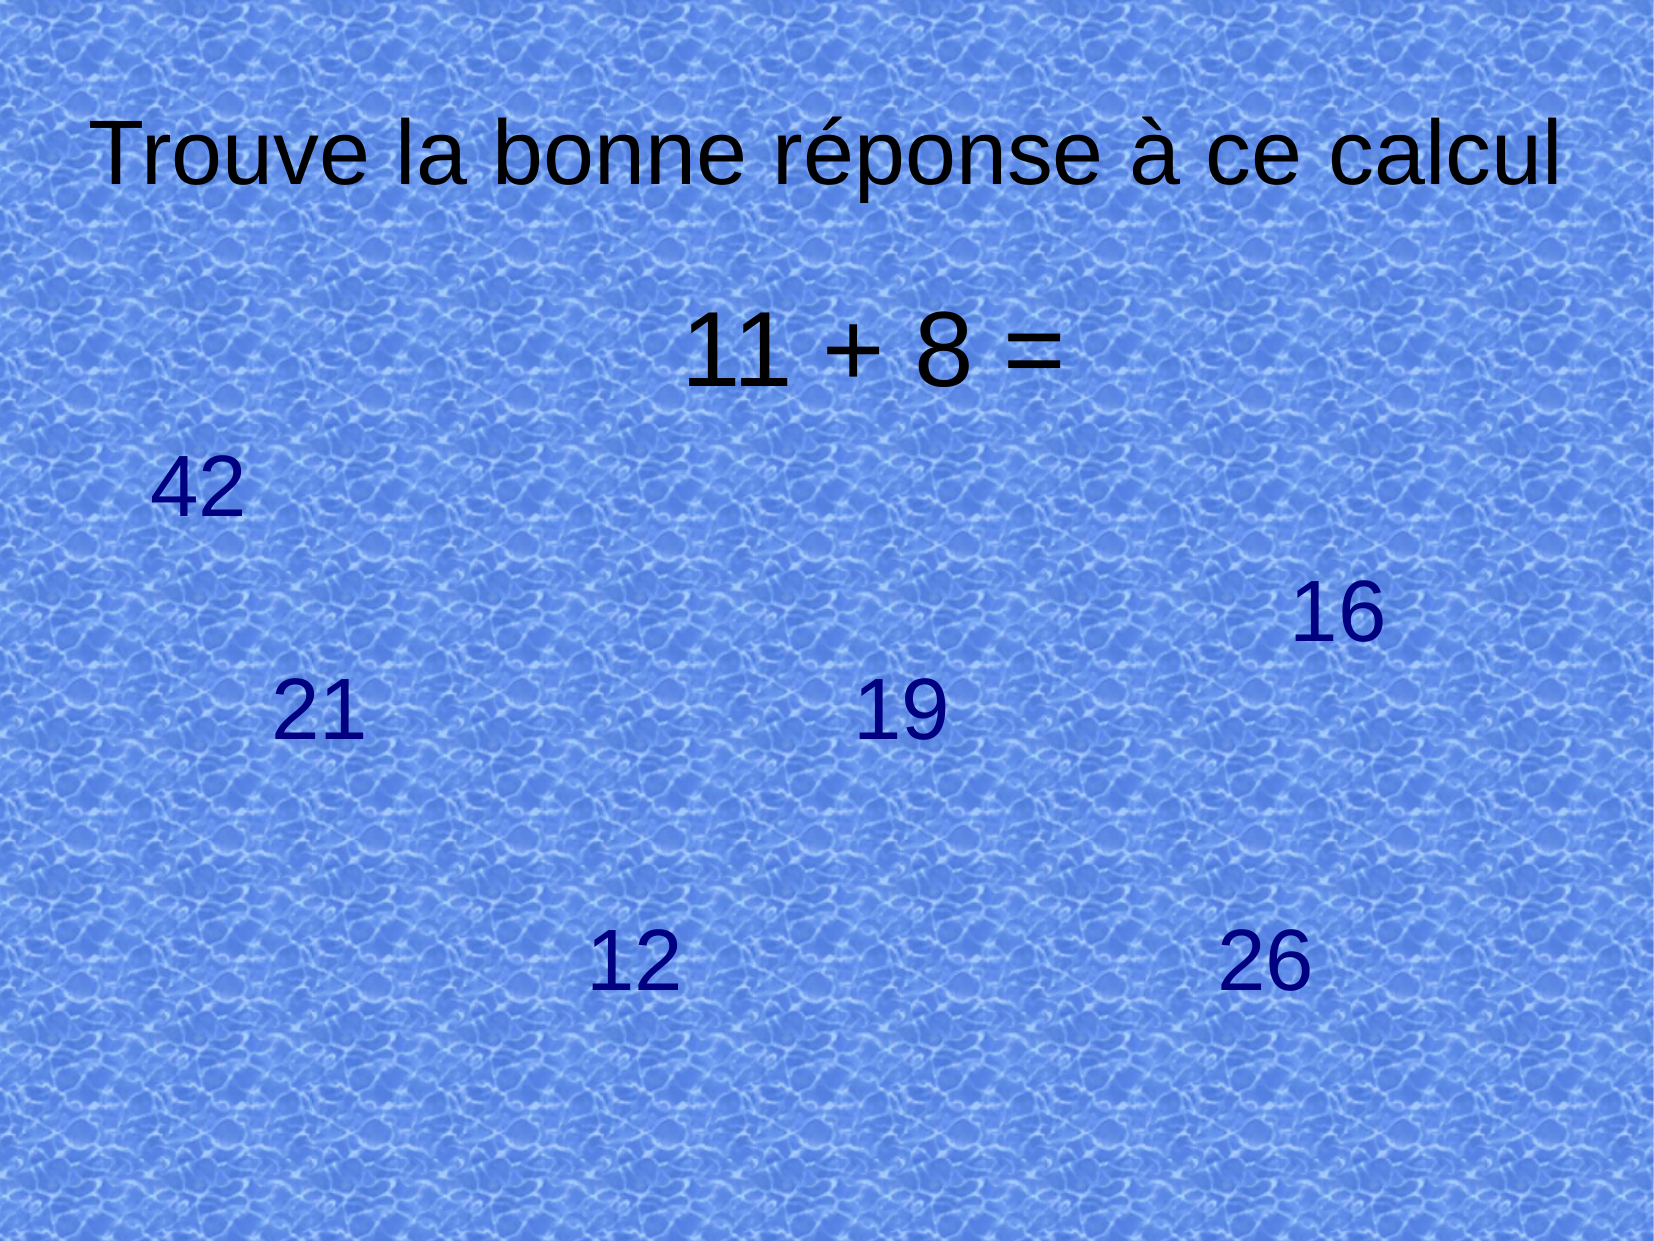

# Trouve la bonne réponse à ce calcul
 11 + 8 =
42
 16 21 19
 12 26